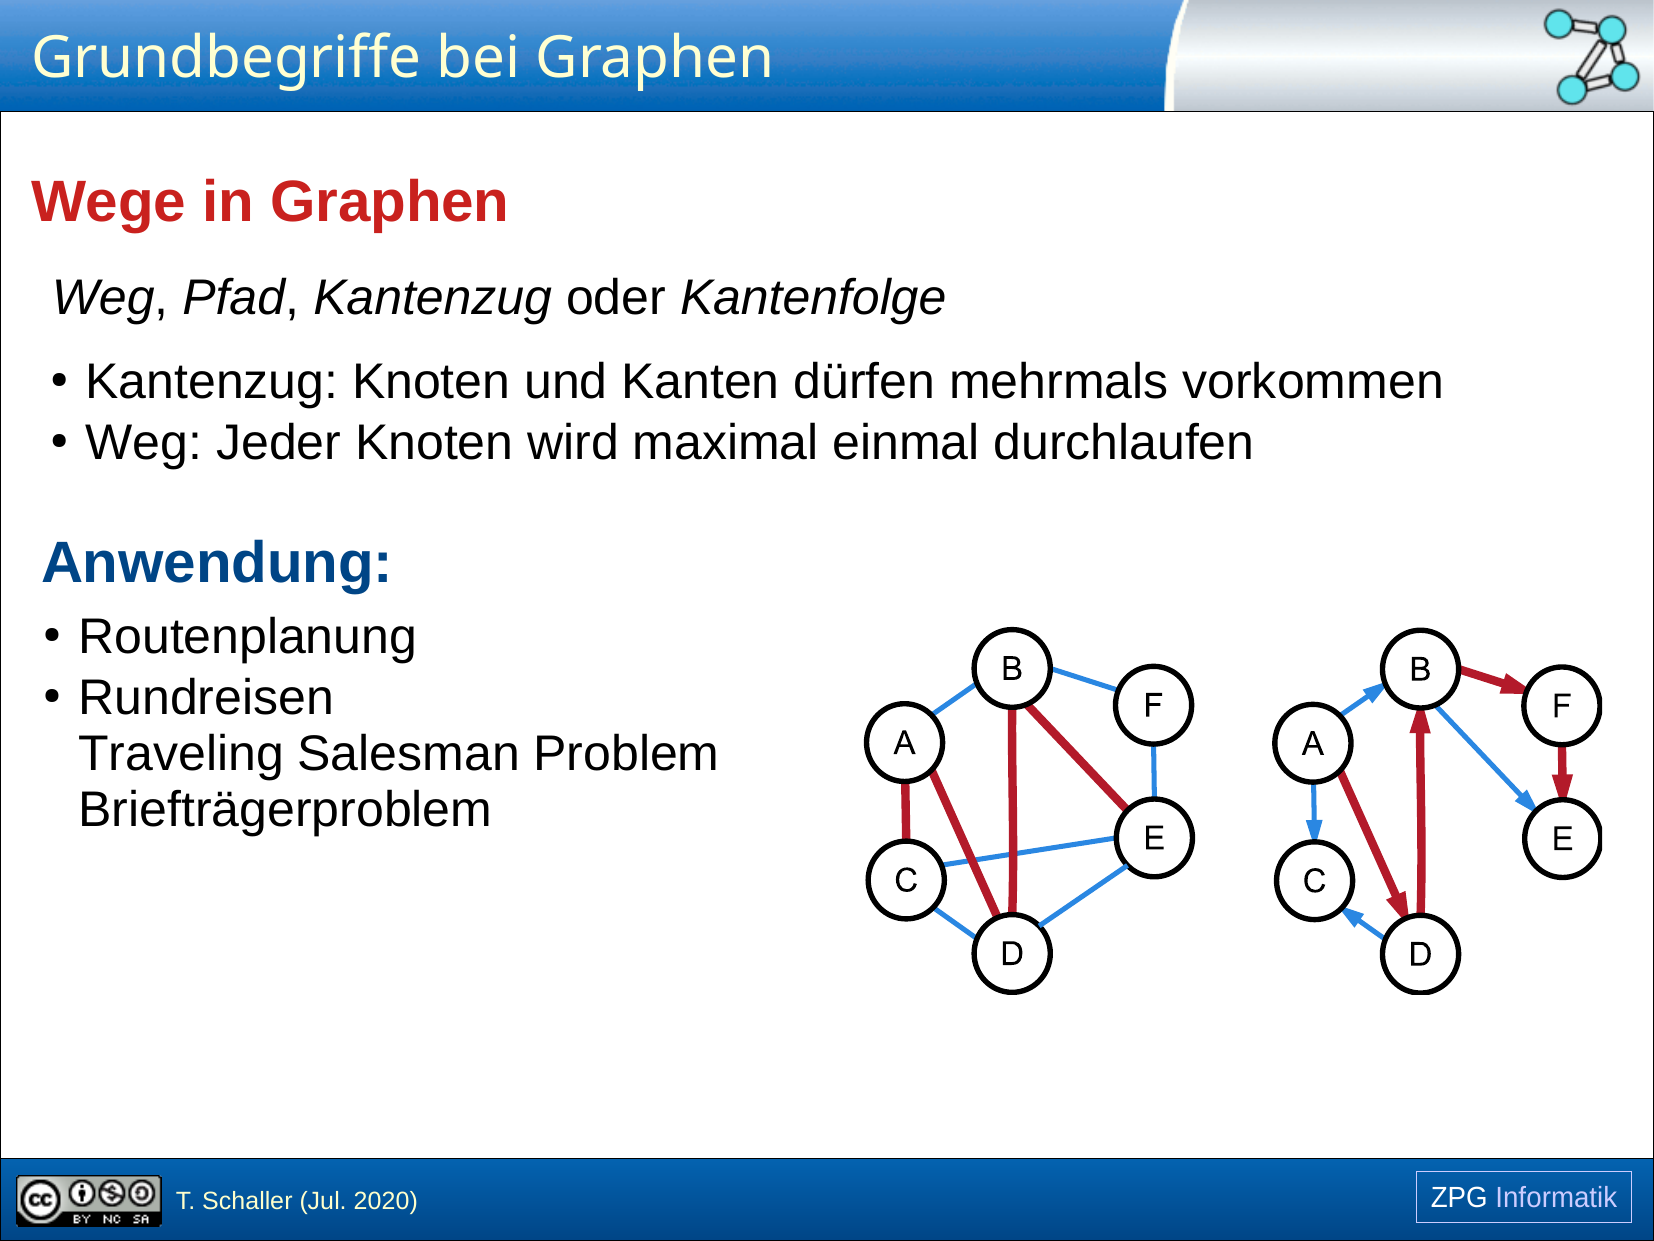

# Grundbegriffe bei Graphen
Wege in Graphen
Weg, Pfad, Kantenzug oder Kantenfolge
Kantenzug: Knoten und Kanten dürfen mehrmals vorkommen
Weg: Jeder Knoten wird maximal einmal durchlaufen
Anwendung:
Routenplanung
Rundreisen
Traveling Salesman Problem
Briefträgerproblem
11